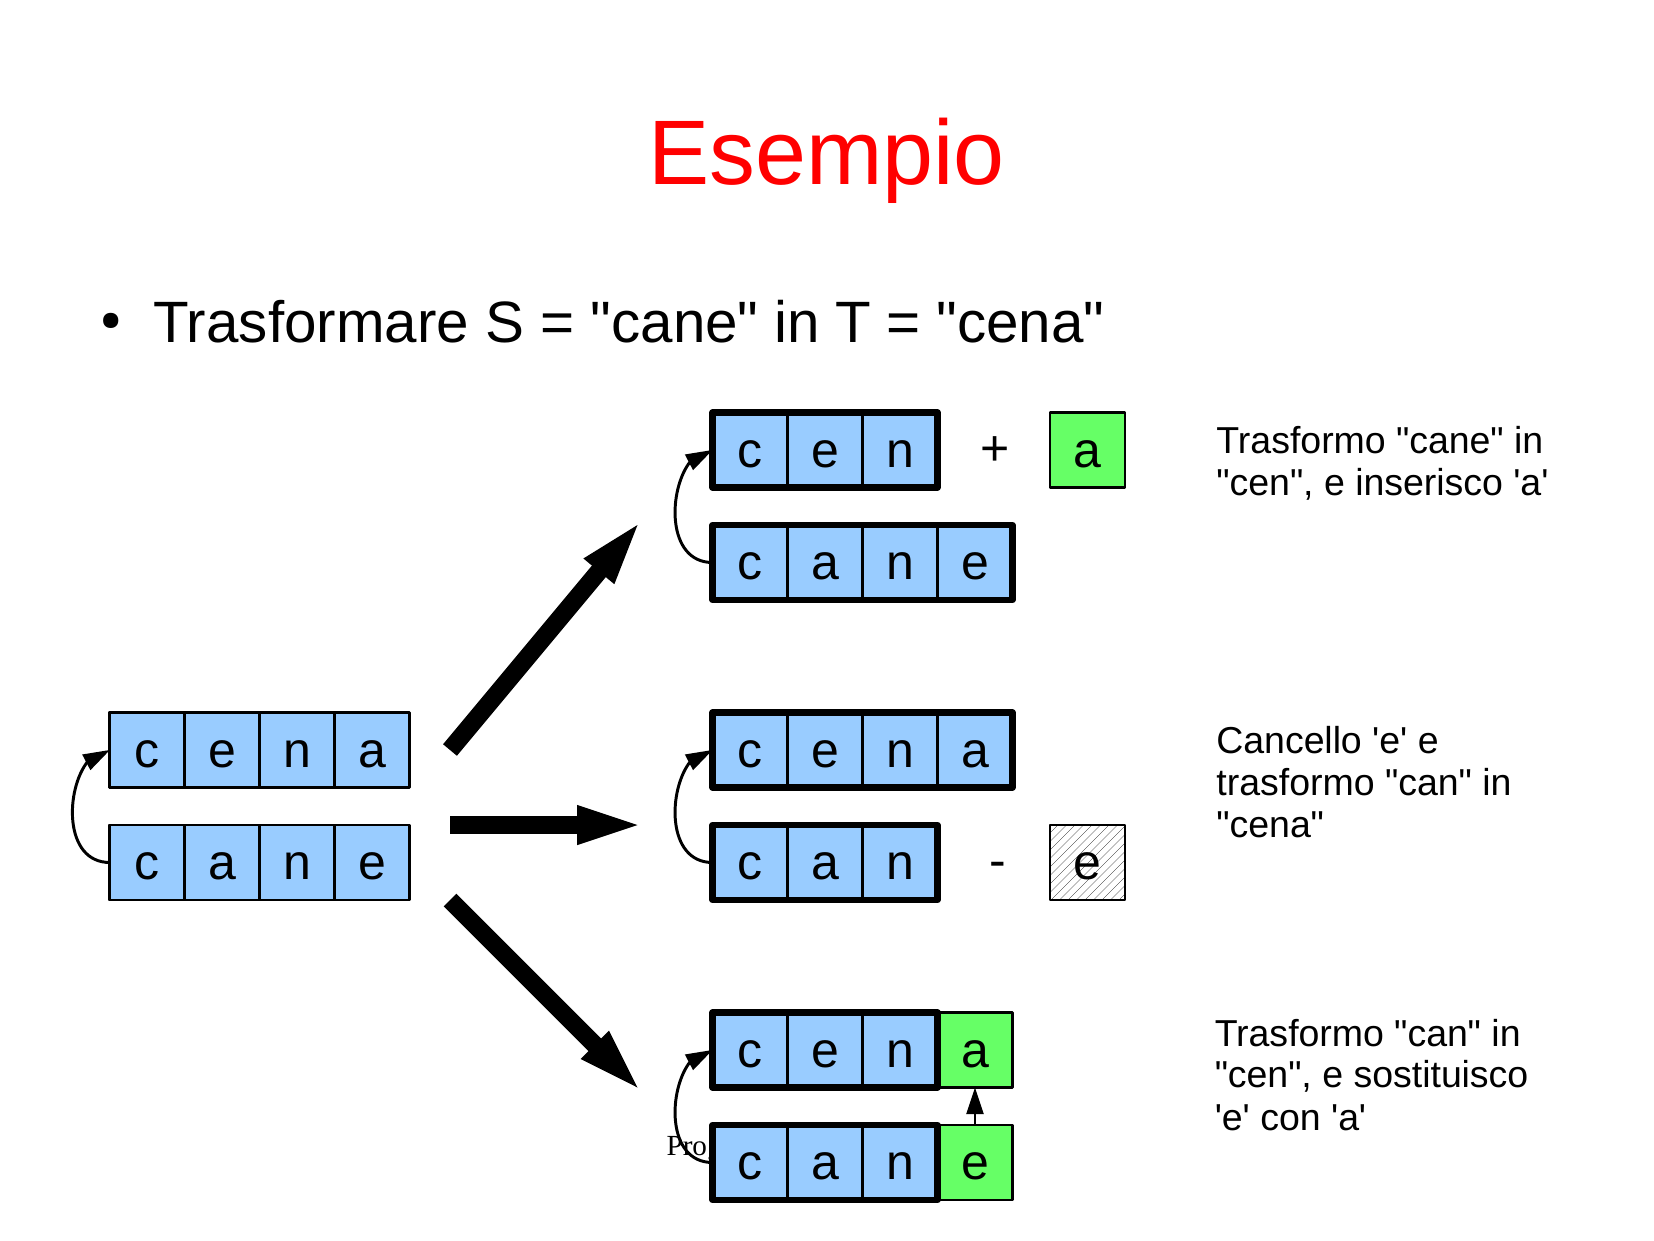

# Esempio
Trasformare S = "cane" in T = "cena"
c
c
e
c
n
+
a
Trasformo "cane" in "cen", e inserisco 'a'
c
c
a
c
n
e
c
c
e
c
n
a
c
c
e
c
n
a
Cancello 'e' e trasformo "can" in "cena"
c
c
a
c
n
e
c
c
a
c
n
-
e
Trasformo "can" in "cen", e sostituisco 'e' con 'a'
c
c
e
c
n
a
c
c
a
c
n
e
Programmazione Dinamica
72